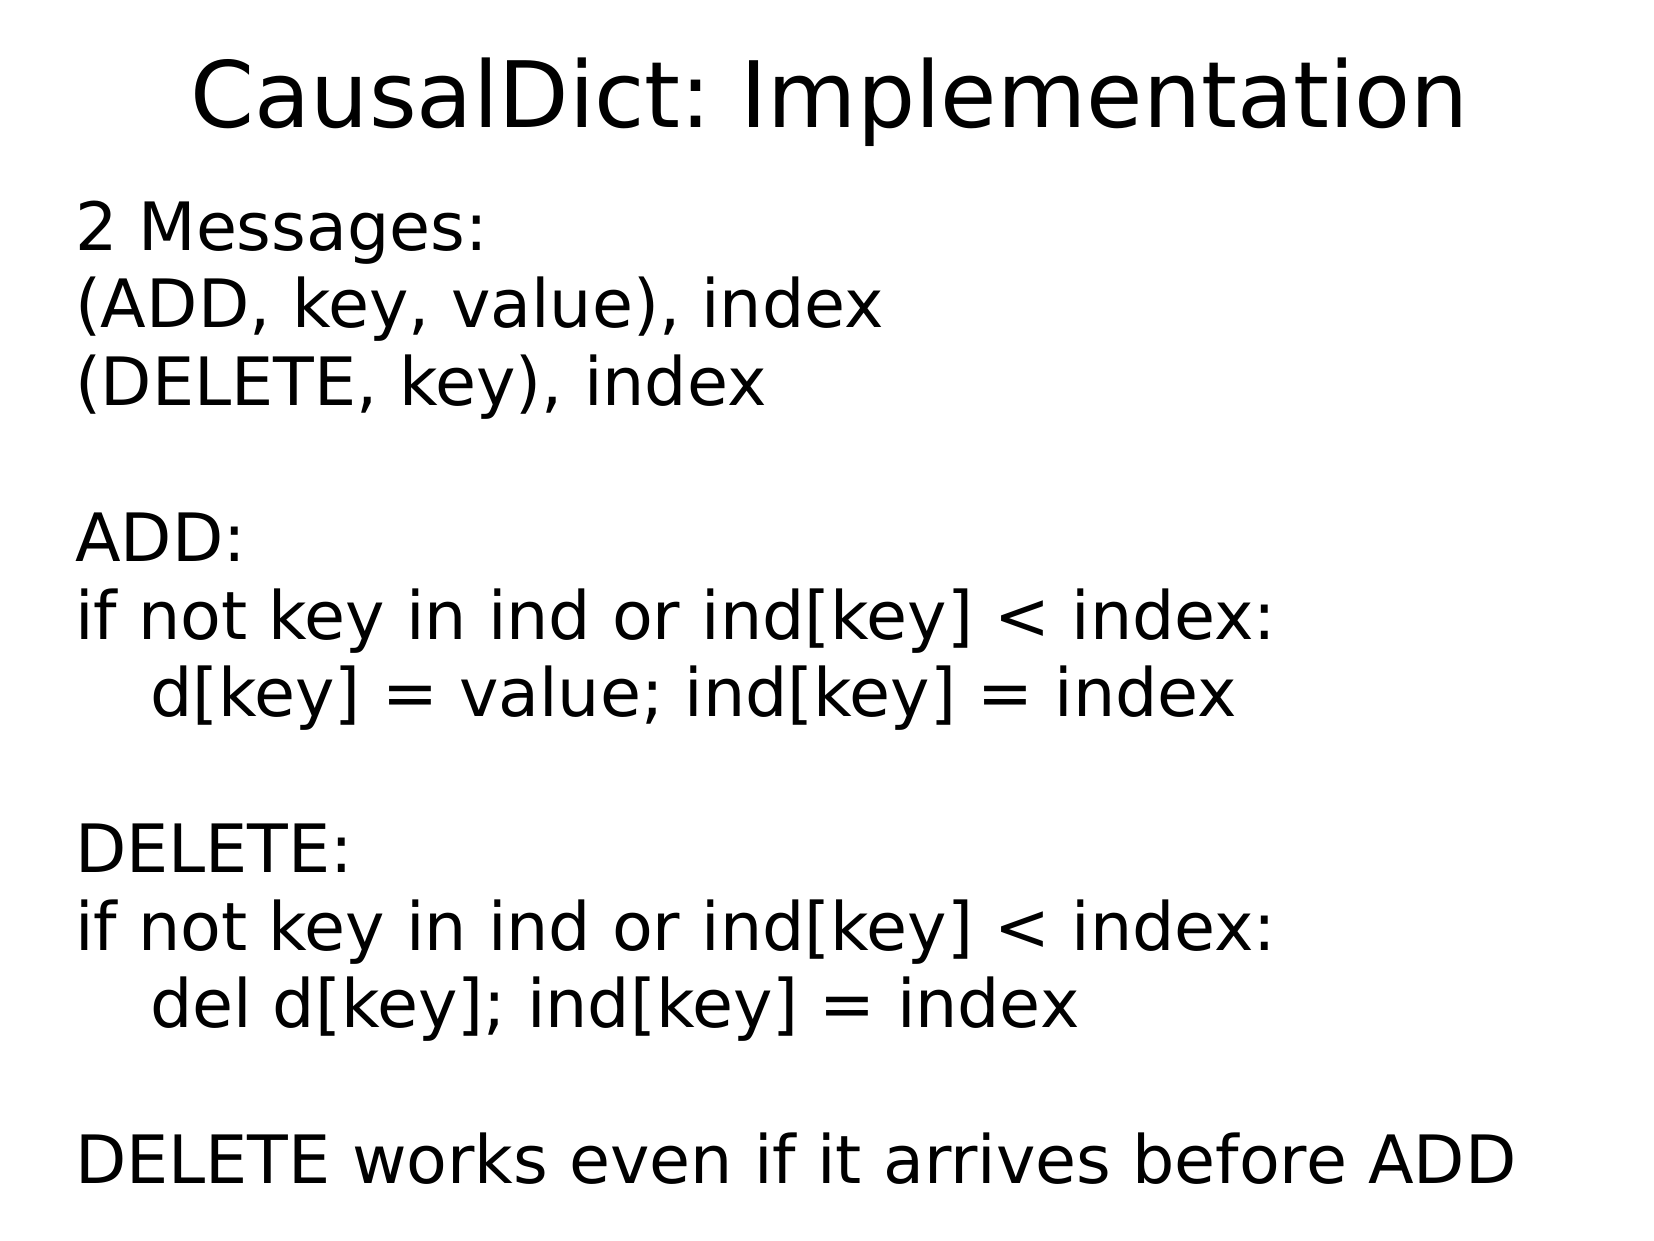

# CausalDict: Implementation
2 Messages:
(ADD, key, value), index
(DELETE, key), index
ADD:
if not key in ind or ind[key] < index:
	d[key] = value; ind[key] = index
DELETE:
if not key in ind or ind[key] < index:
	del d[key]; ind[key] = index
DELETE works even if it arrives before ADD